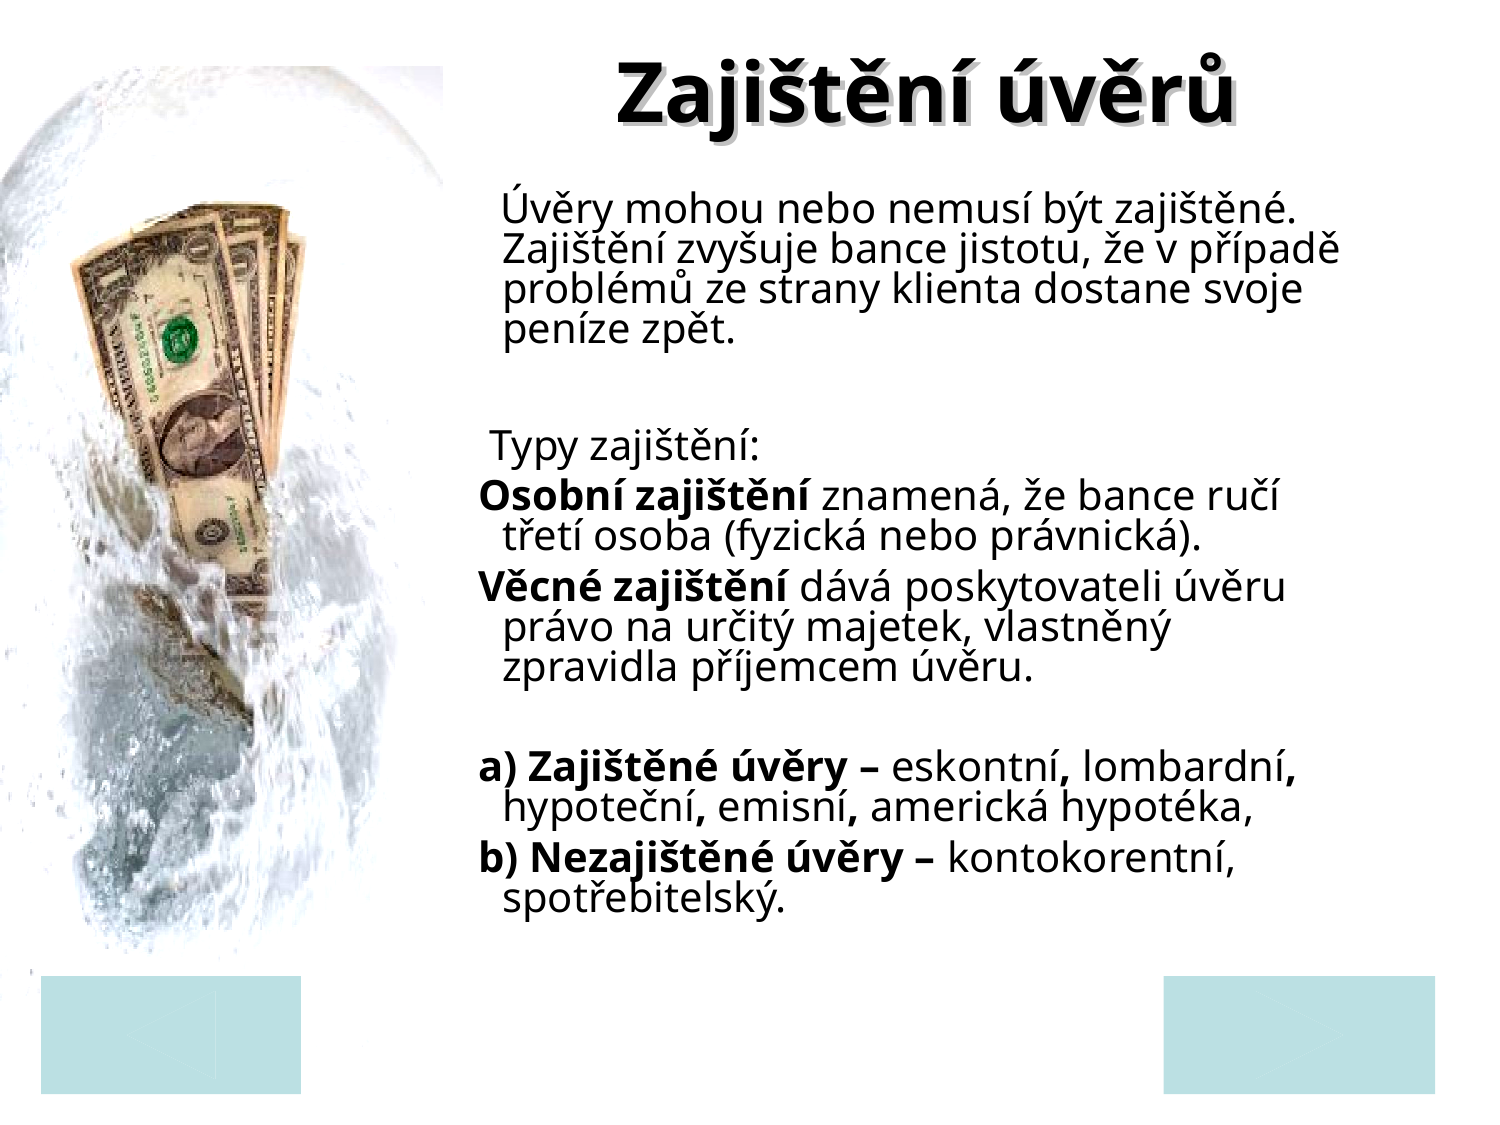

Zajištění úvěrů
 Úvěry mohou nebo nemusí být zajištěné. Zajištění zvyšuje bance jistotu, že v případě problémů ze strany klienta dostane svoje peníze zpět.
 Typy zajištění:
 Osobní zajištění znamená, že bance ručí třetí osoba (fyzická nebo právnická).
 Věcné zajištění dává poskytovateli úvěru právo na určitý majetek, vlastněný zpravidla příjemcem úvěru.
 a) Zajištěné úvěry – eskontní, lombardní, hypoteční, emisní, americká hypotéka,
 b) Nezajištěné úvěry – kontokorentní, spotřebitelský.